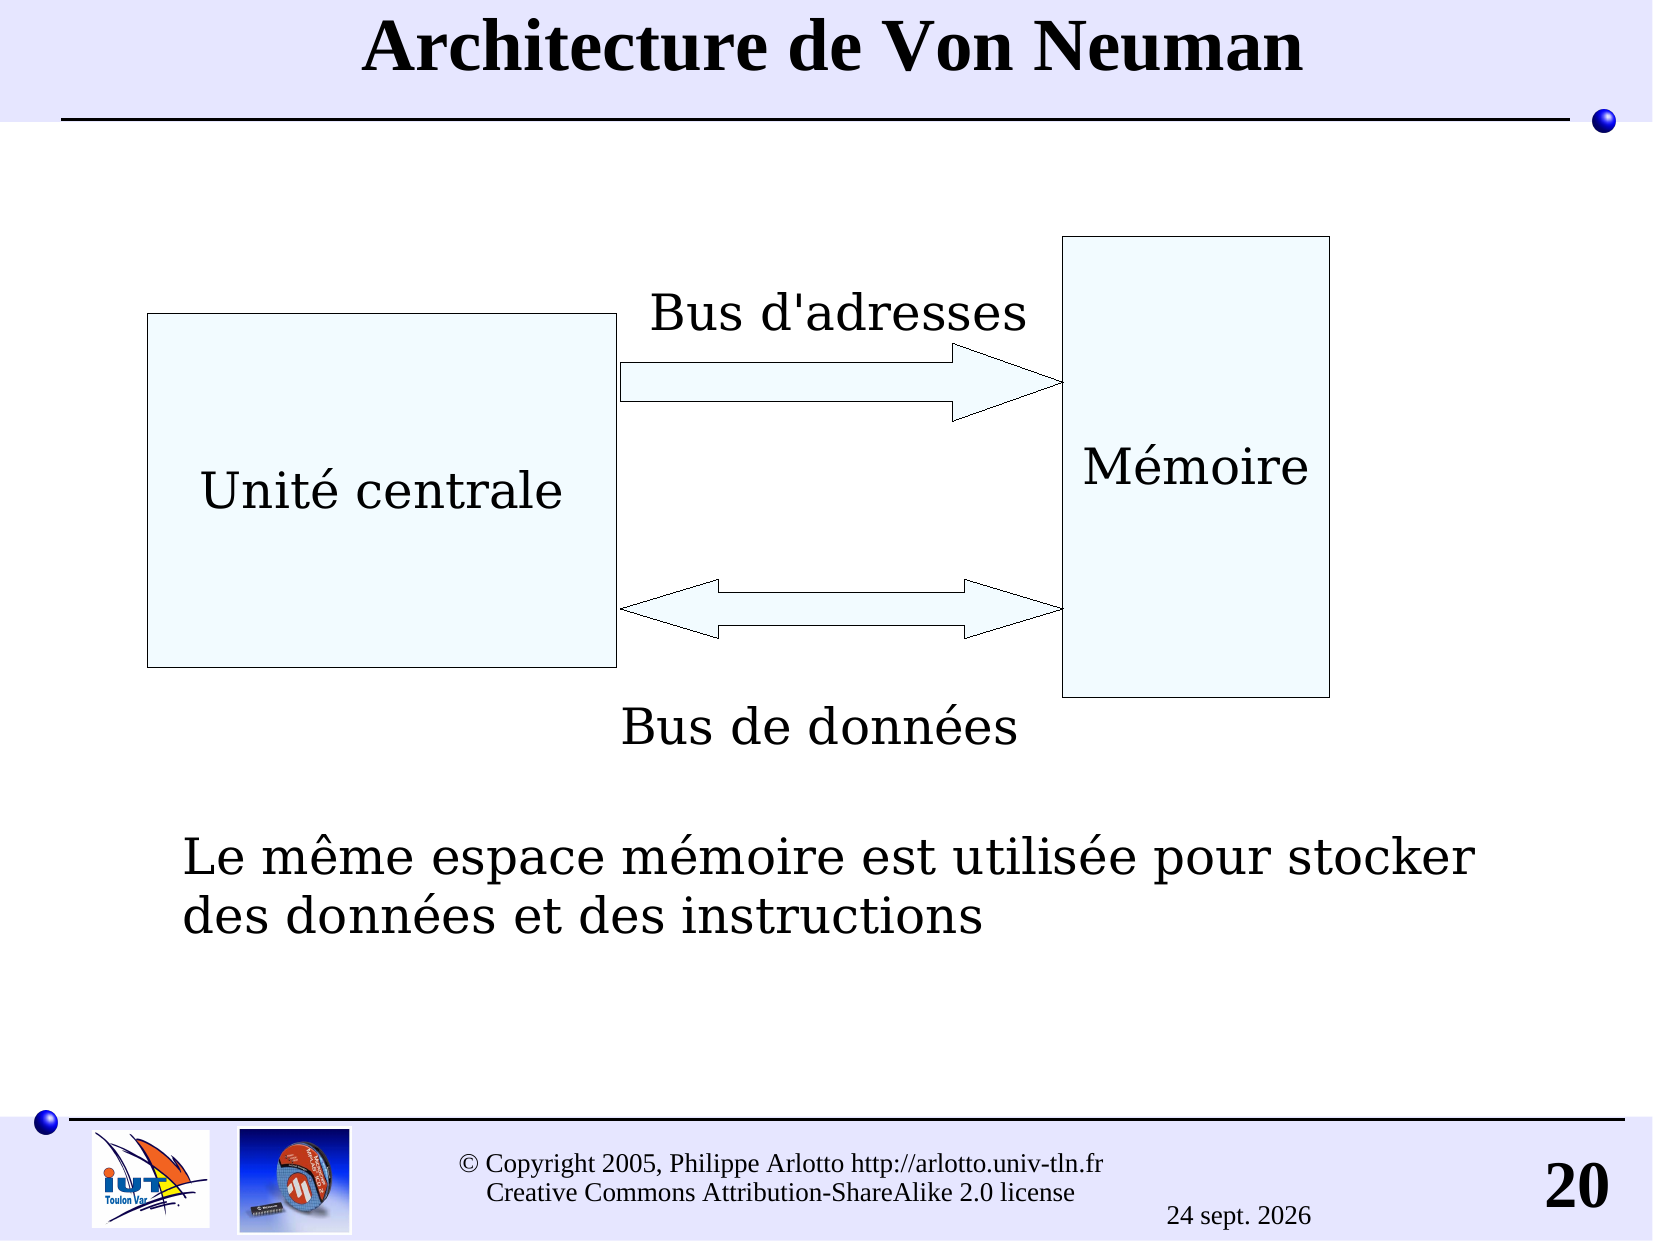

# Architecture de Von Neuman
Mémoire
Bus d'adresses
Unité centrale
Bus de données
Le même espace mémoire est utilisée pour stocker
des données et des instructions